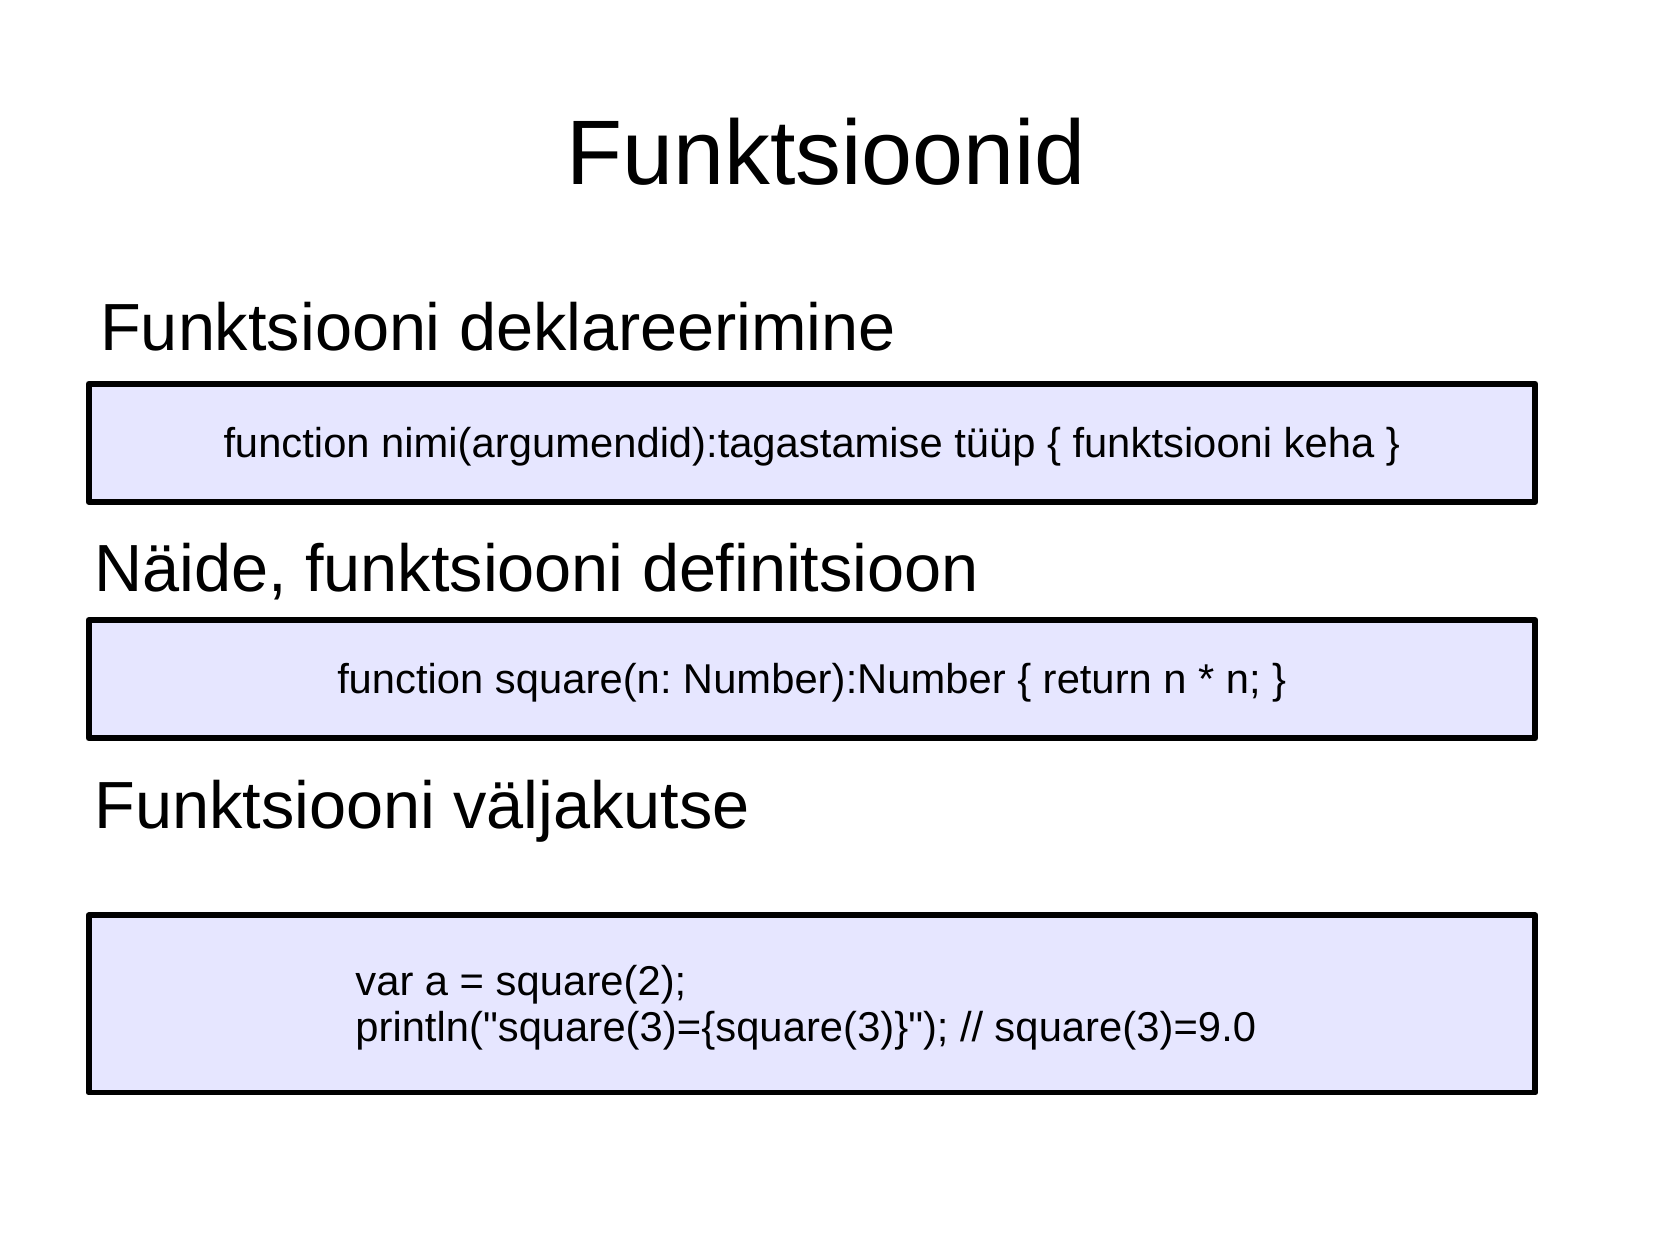

# Funktsioonid
Funktsiooni deklareerimine
function nimi(argumendid):tagastamise tüüp { funktsiooni keha }
Näide, funktsiooni definitsioon
function square(n: Number):Number { return n * n; }
Funktsiooni väljakutse
var a = square(2);
println("square(3)={square(3)}"); // square(3)=9.0